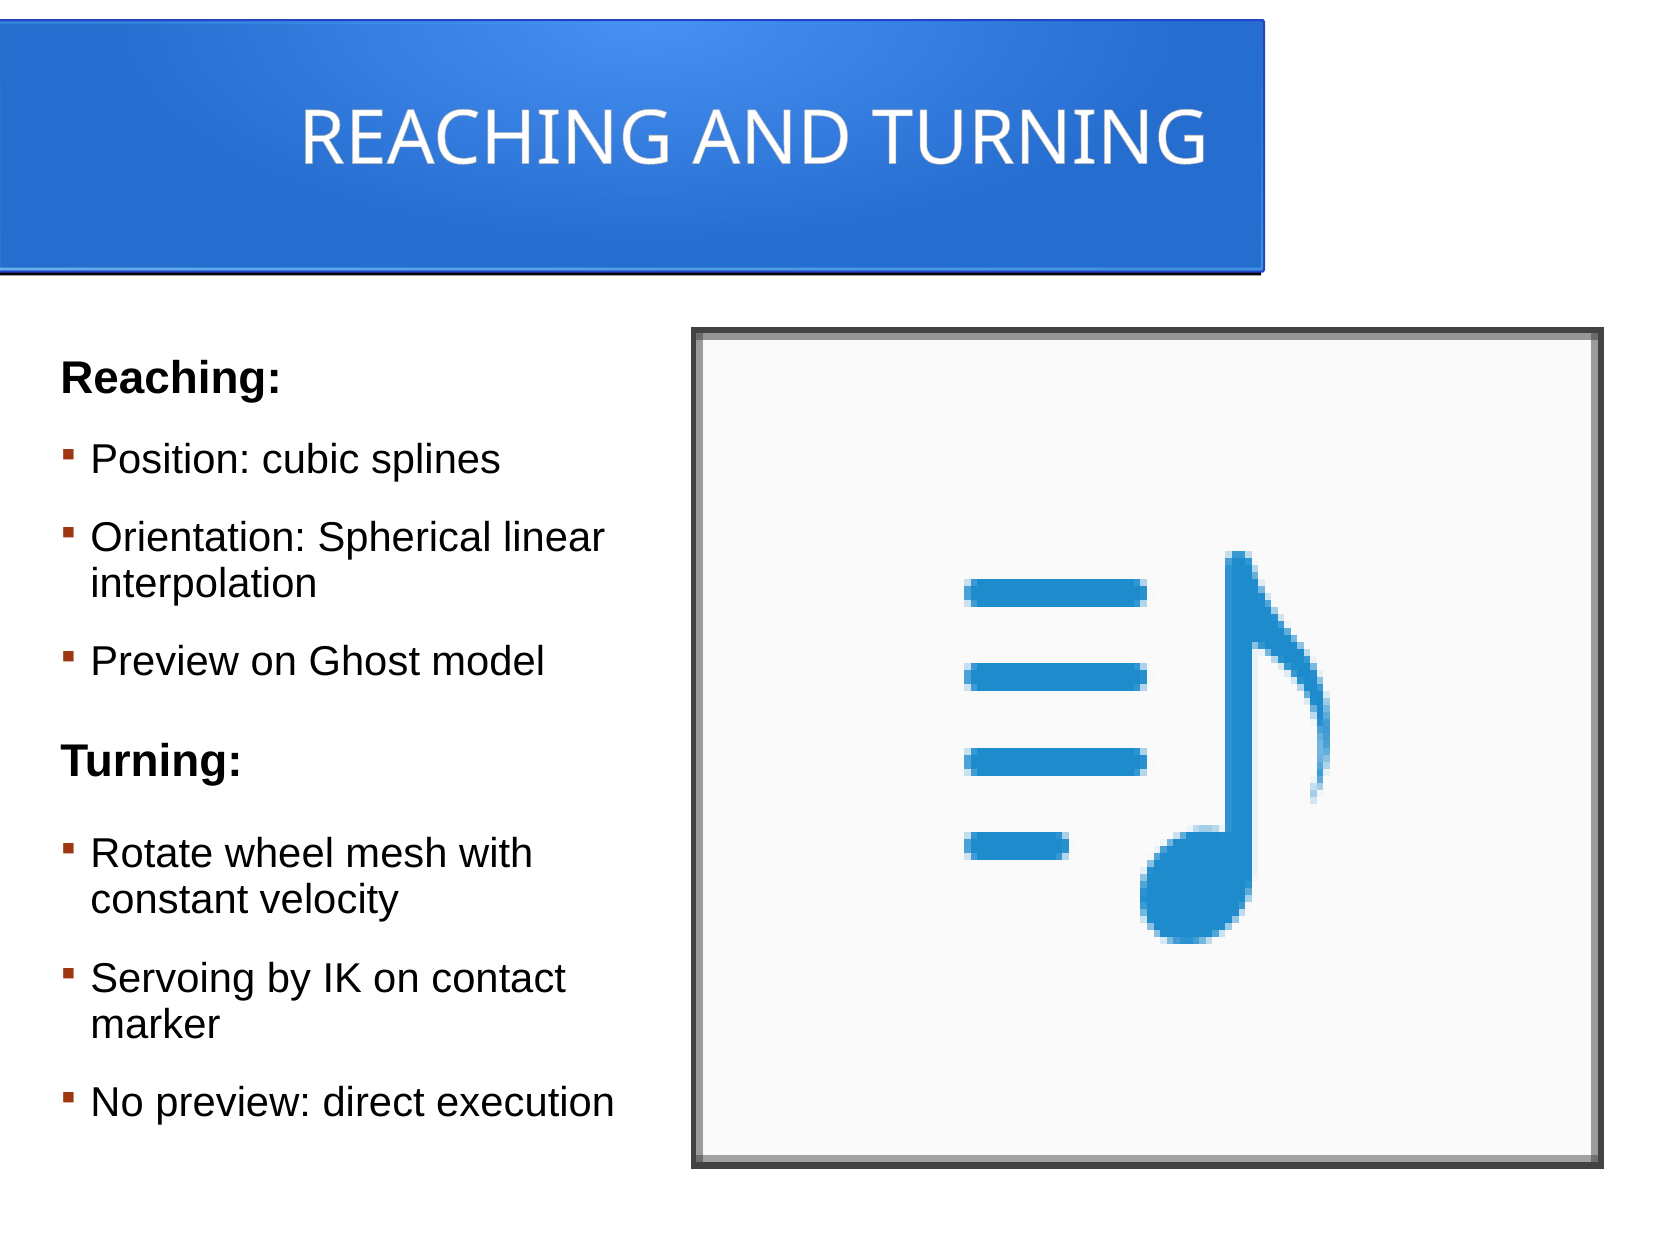

Reaching and turning
# Reaching:
Position: cubic splines
Orientation: Spherical linear interpolation
Preview on Ghost model
Turning:
Rotate wheel mesh with constant velocity
Servoing by IK on contact marker
No preview: direct execution